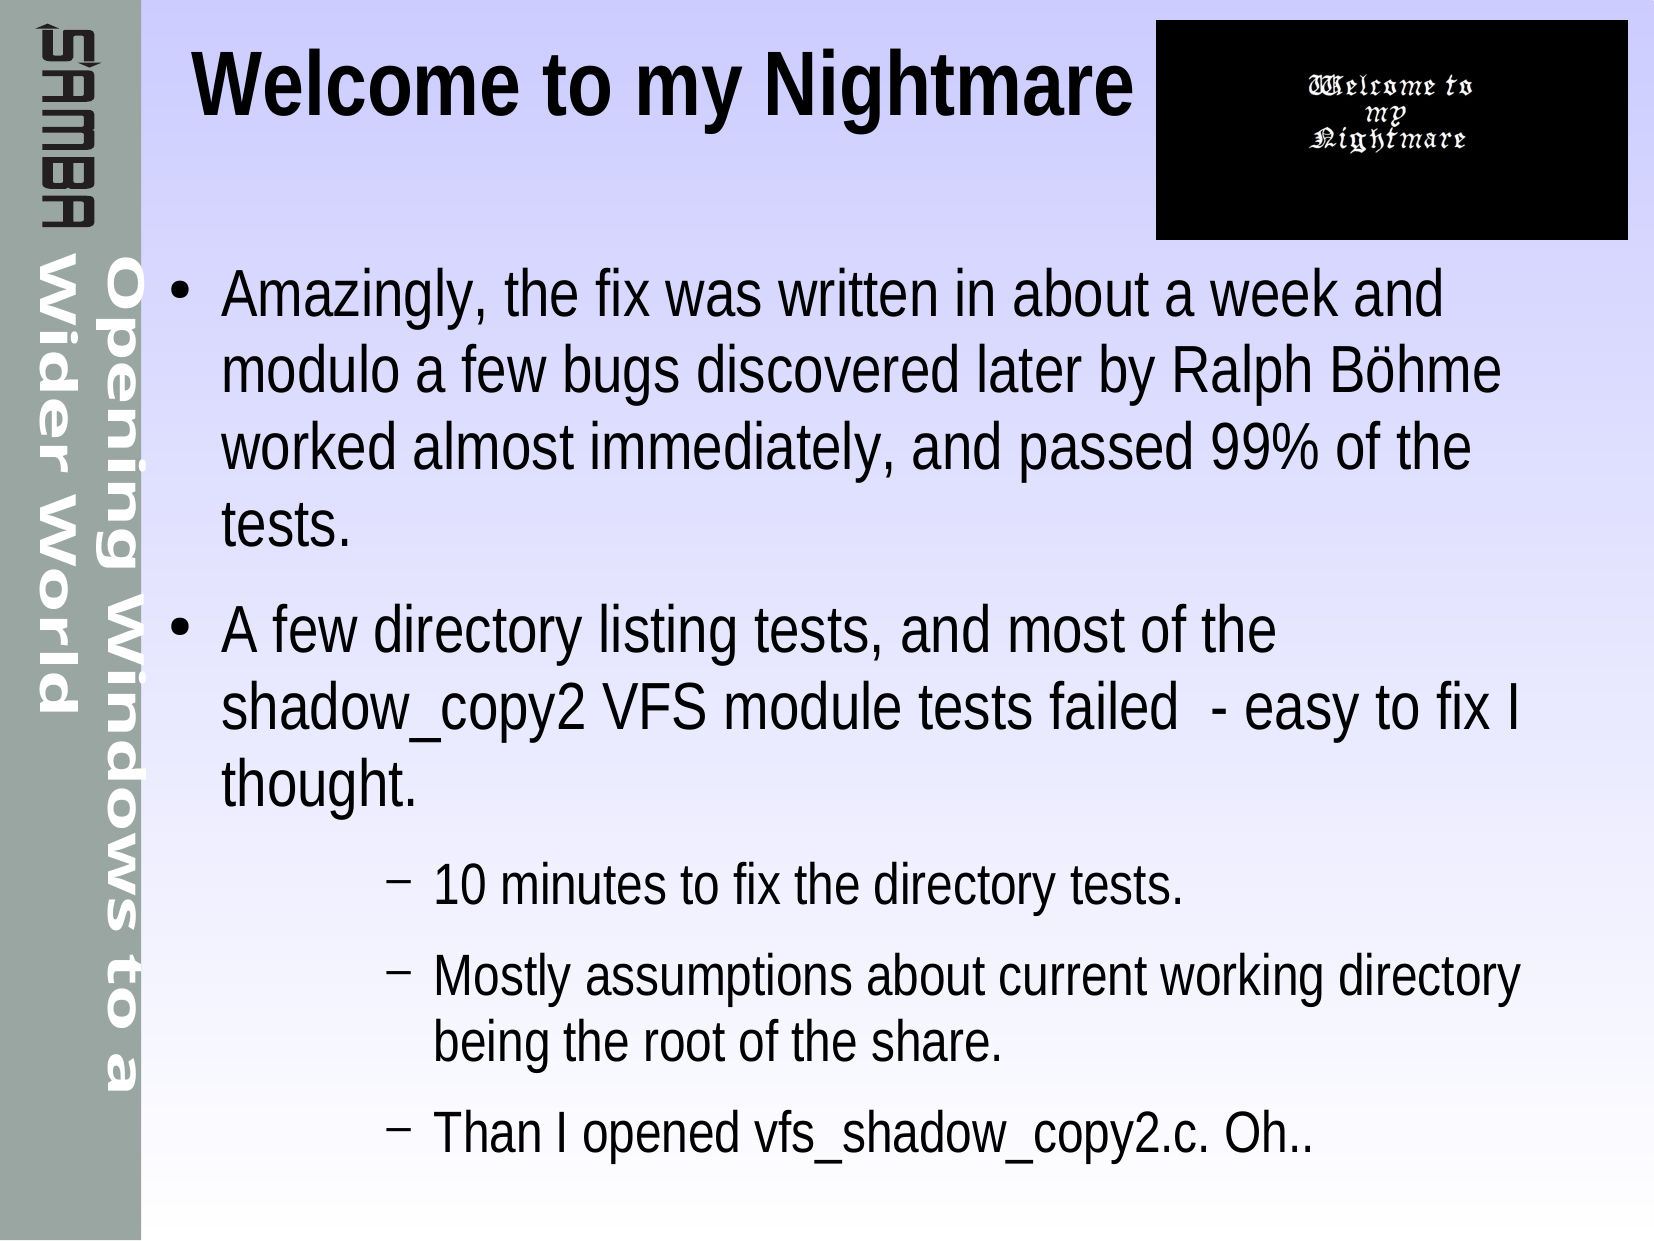

# Welcome to my Nightmare
Amazingly, the fix was written in about a week and modulo a few bugs discovered later by Ralph Böhme worked almost immediately, and passed 99% of the tests.
A few directory listing tests, and most of the shadow_copy2 VFS module tests failed - easy to fix I thought.
10 minutes to fix the directory tests.
Mostly assumptions about current working directory being the root of the share.
Than I opened vfs_shadow_copy2.c. Oh..